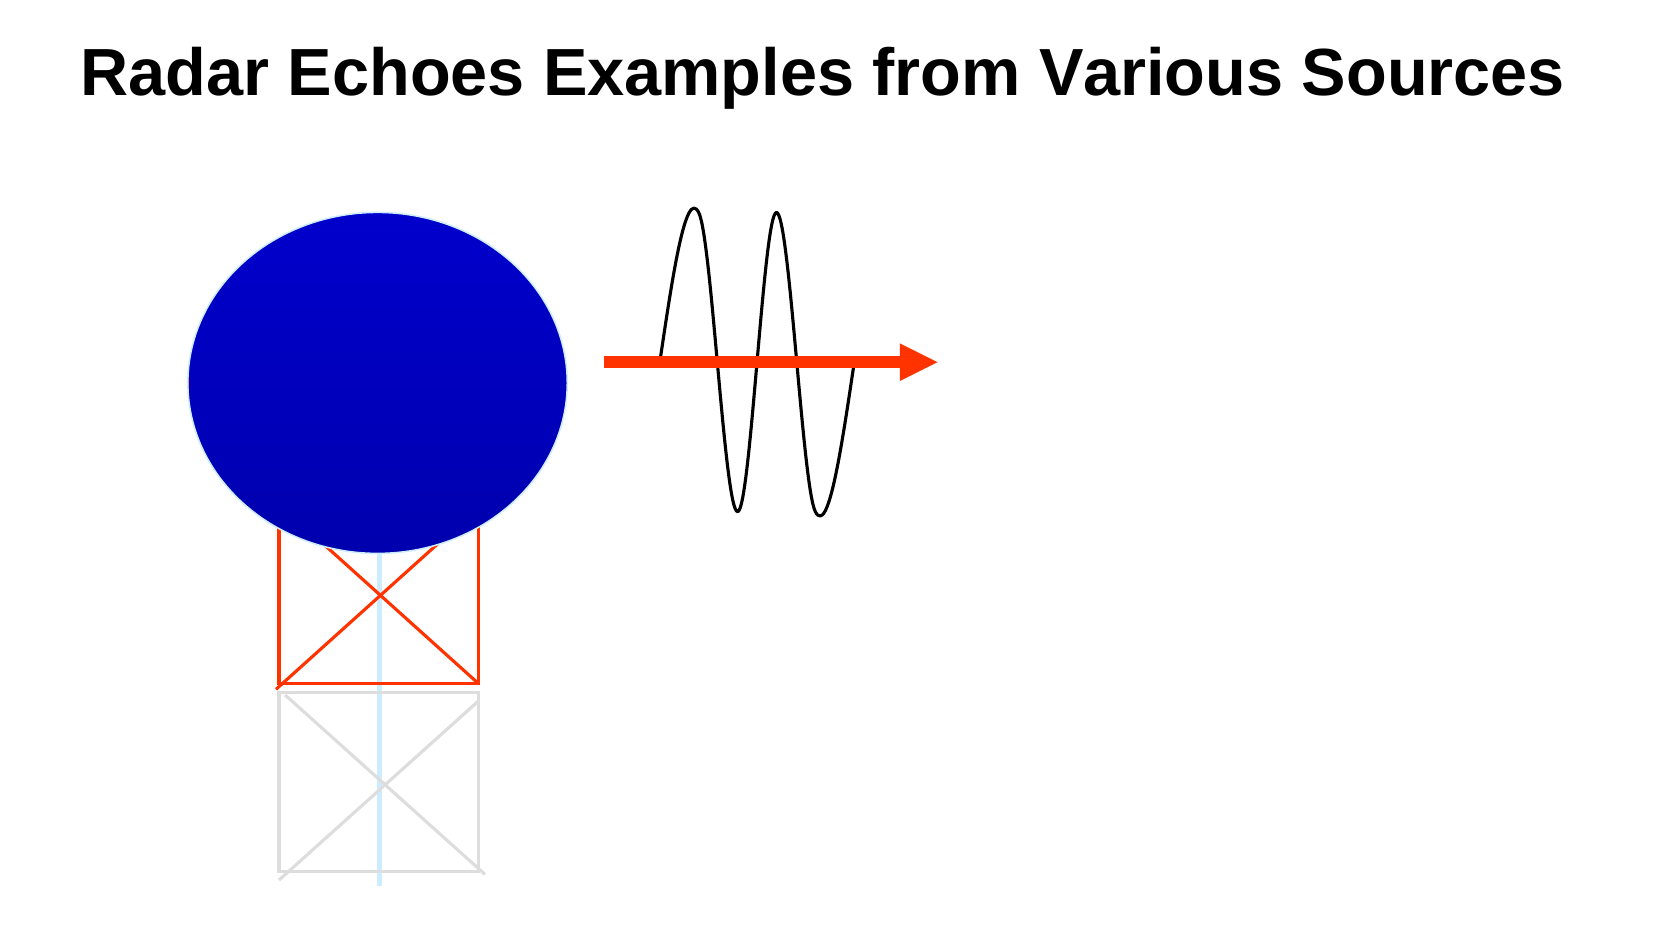

# Radar Echoes Examples from Various Sources